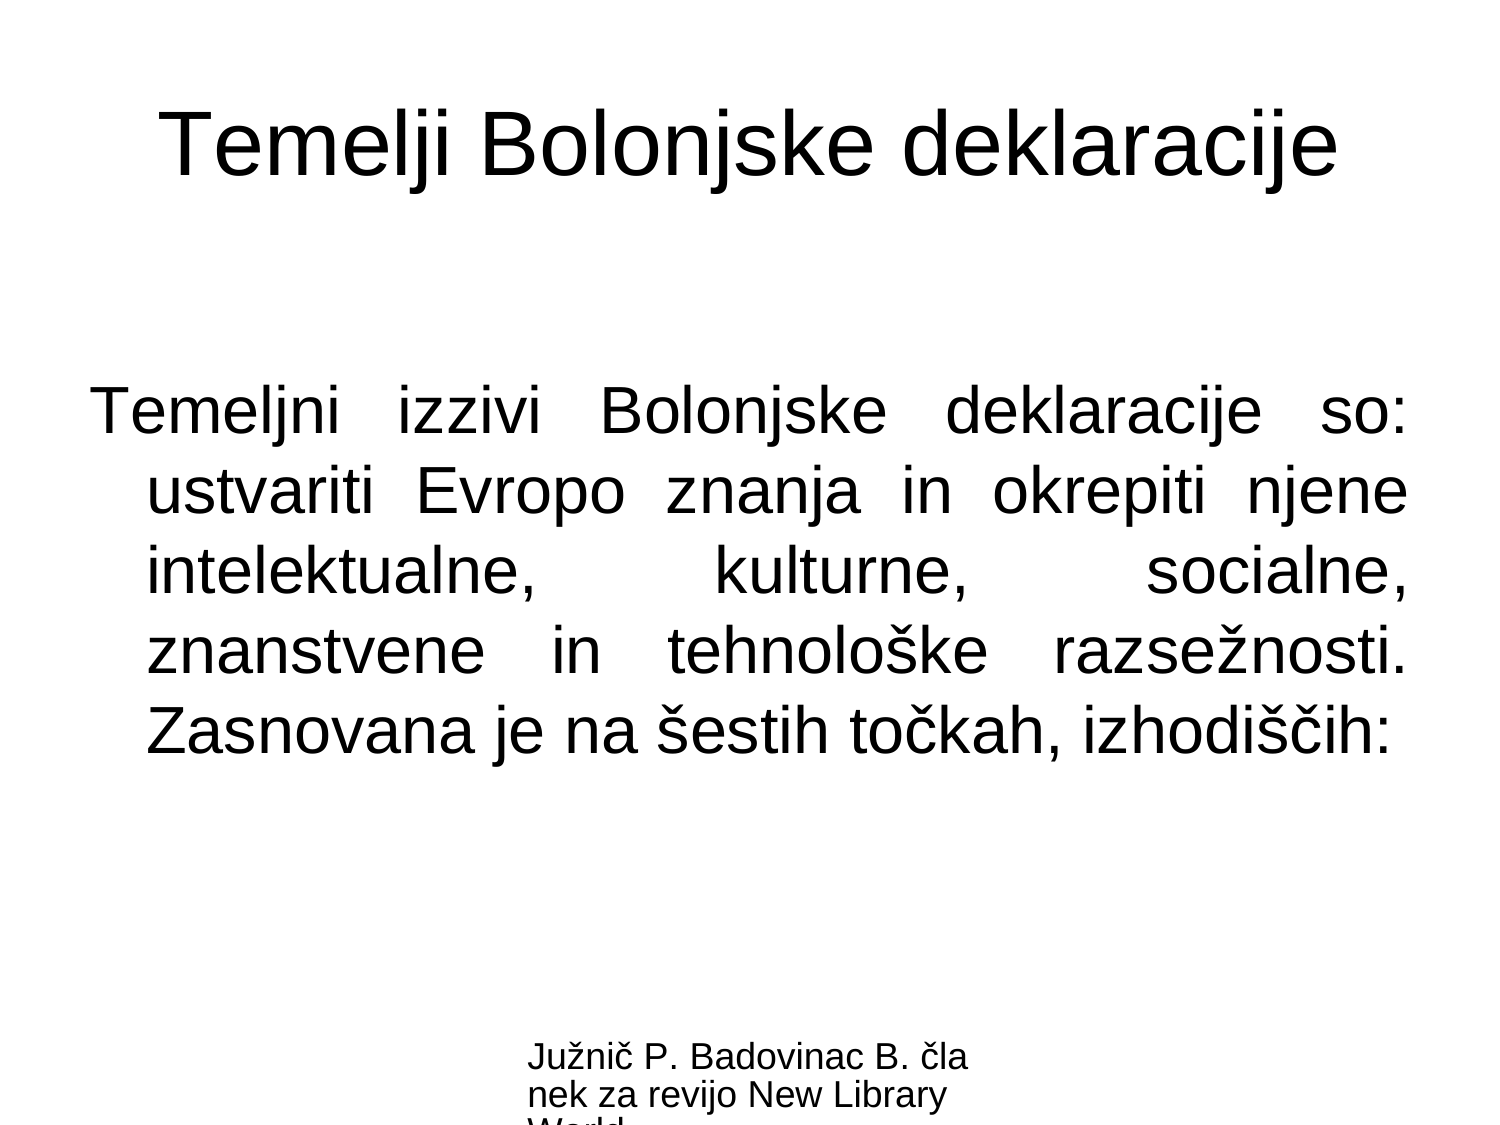

Temelji Bolonjske deklaracije
# Temeljni izzivi Bolonjske deklaracije so: ustvariti Evropo znanja in okrepiti njene intelektualne, kulturne, socialne, znanstvene in tehnološke razsežnosti. Zasnovana je na šestih točkah, izhodiščih:
Južnič P. Badovinac B. članek za revijo New Library World